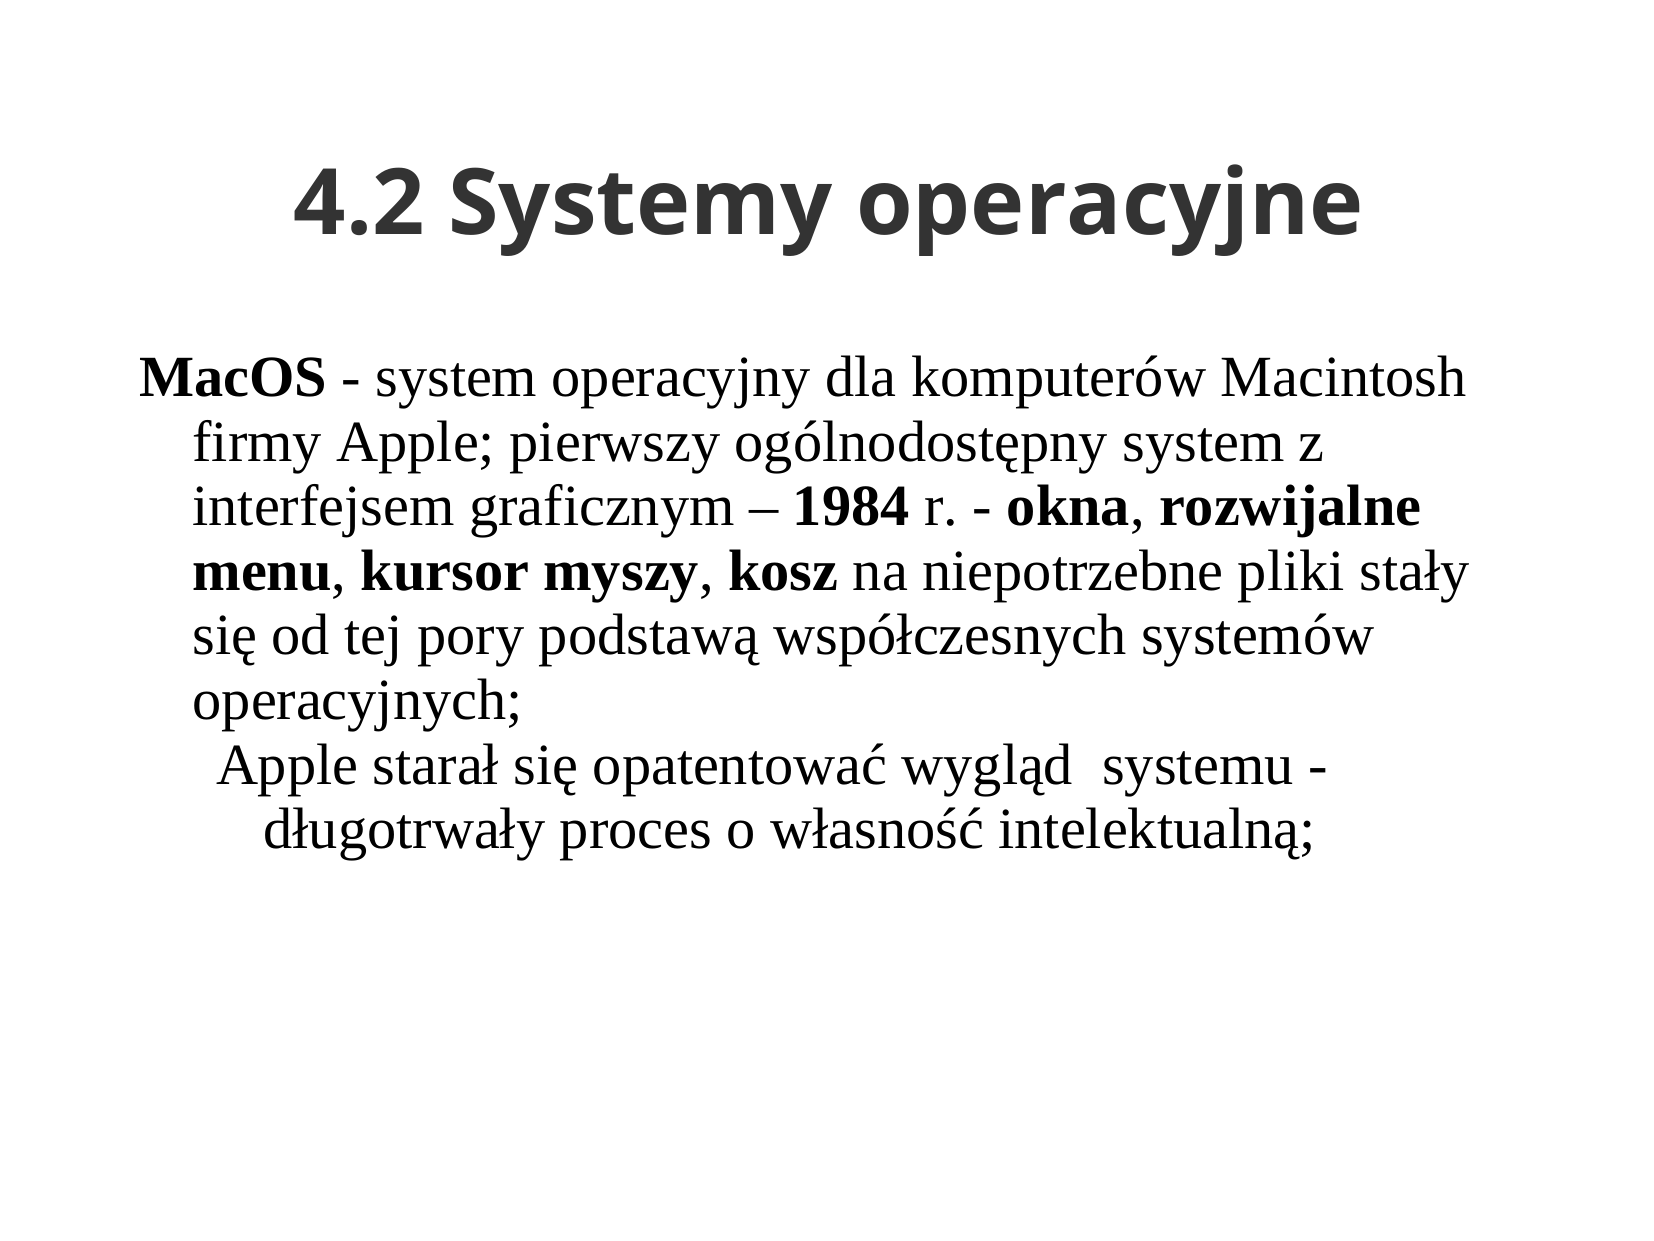

# 4.2 Systemy operacyjne
MacOS - system operacyjny dla komputerów Macintosh firmy Apple; pierwszy ogólnodostępny system z interfejsem graficznym – 1984 r. - okna, rozwijalne menu, kursor myszy, kosz na niepotrzebne pliki stały się od tej pory podstawą współczesnych systemów operacyjnych;
Apple starał się opatentować wygląd systemu - długotrwały proces o własność intelektualną;